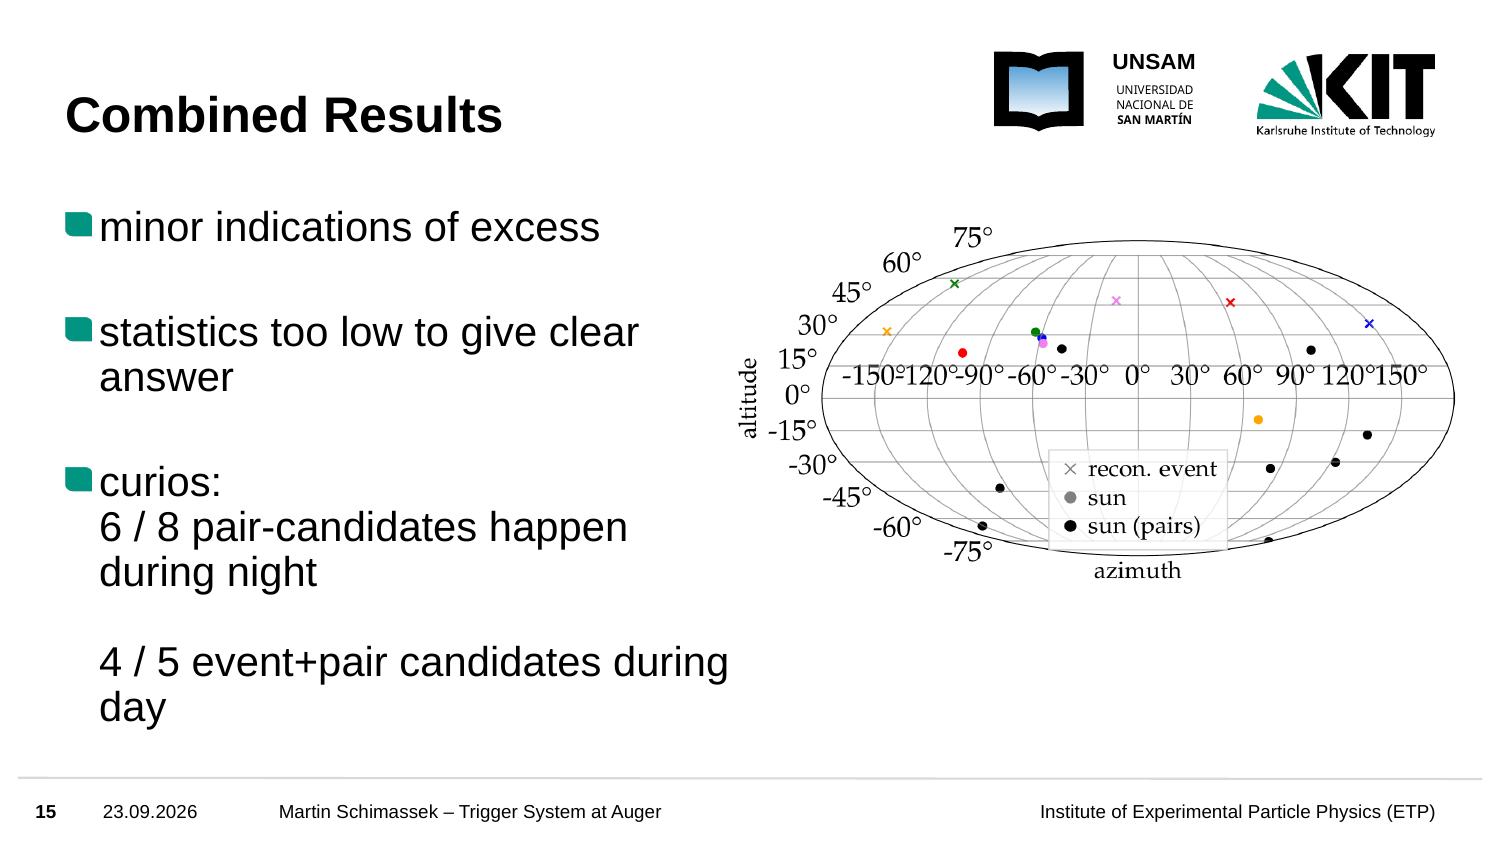

# Combined Results
minor indications of excess
statistics too low to give clear
answer
curios:
6 / 8 pair-candidates happen during night
4 / 5 event+pair candidates during day